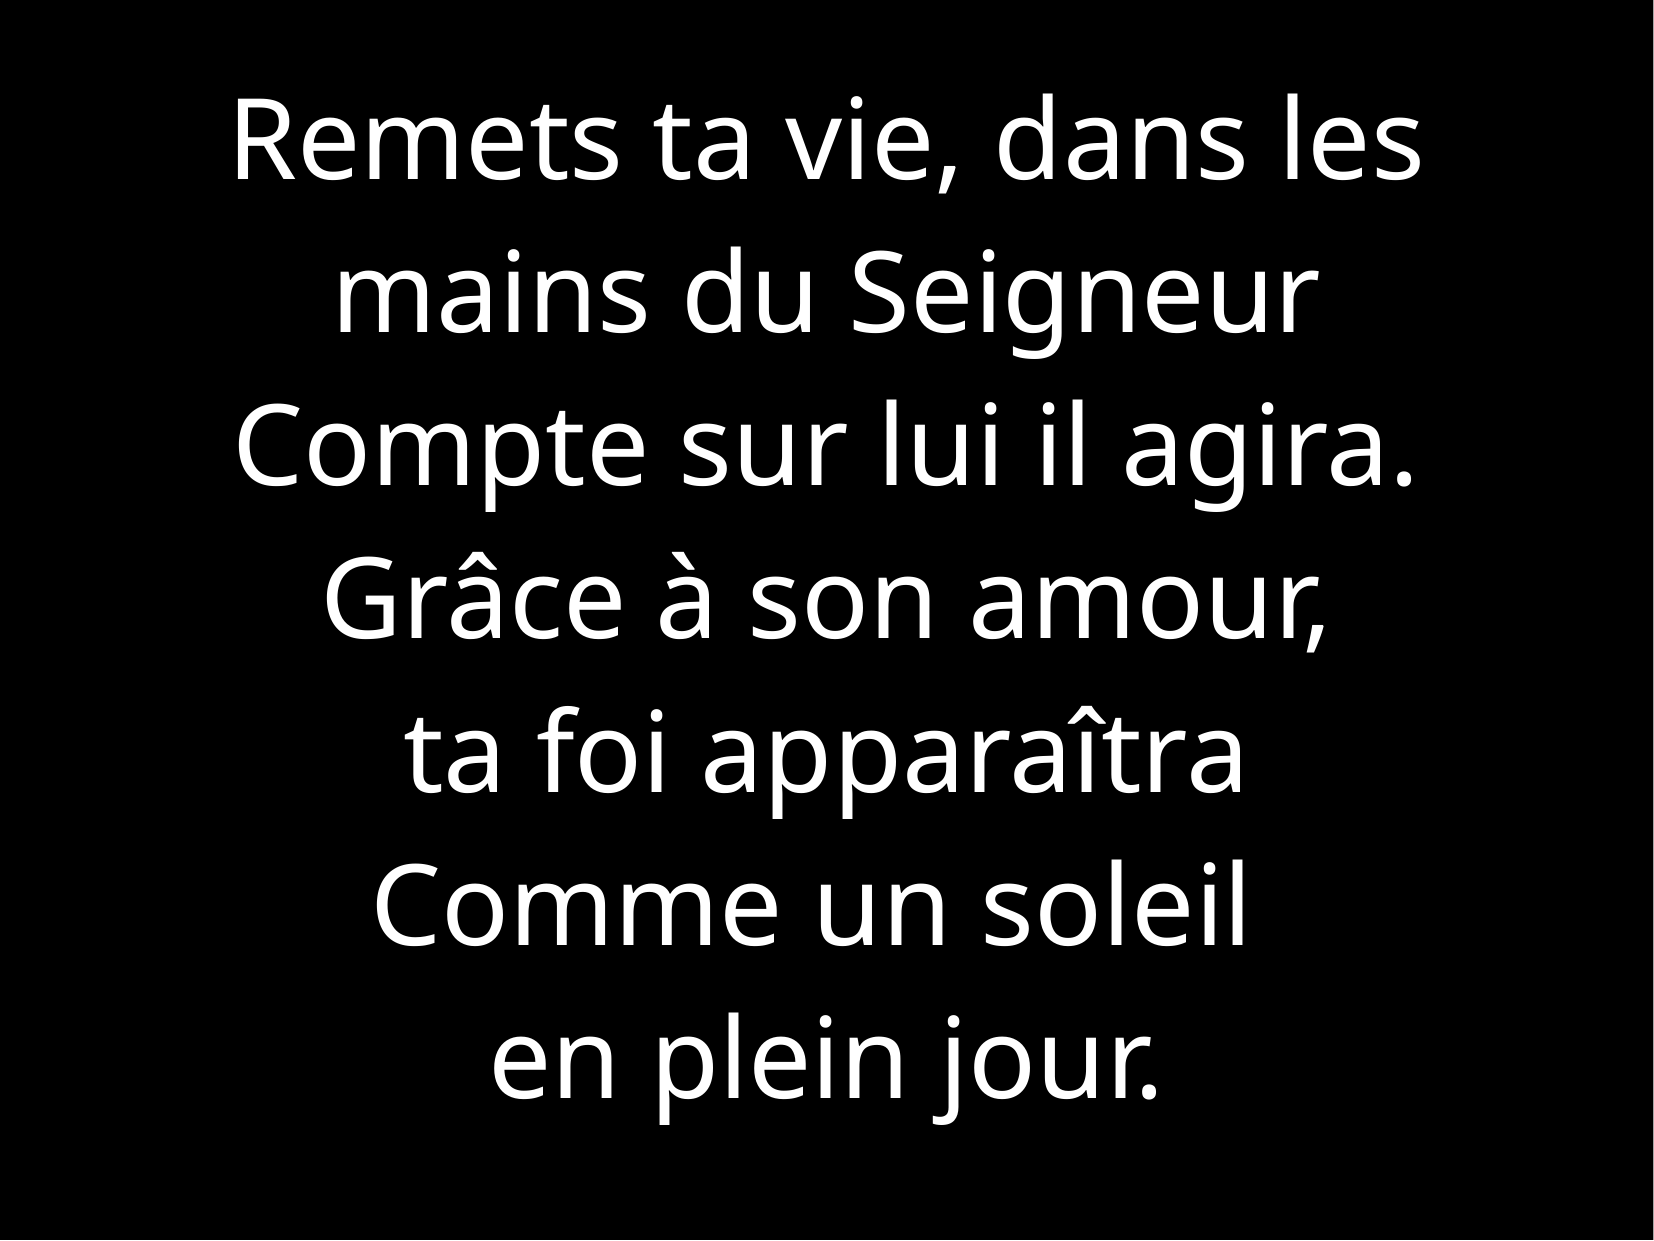

# Remets ta vie, dans les mains du Seigneur
Compte sur lui il agira.
Grâce à son amour,
ta foi apparaîtra
Comme un soleil
en plein jour.